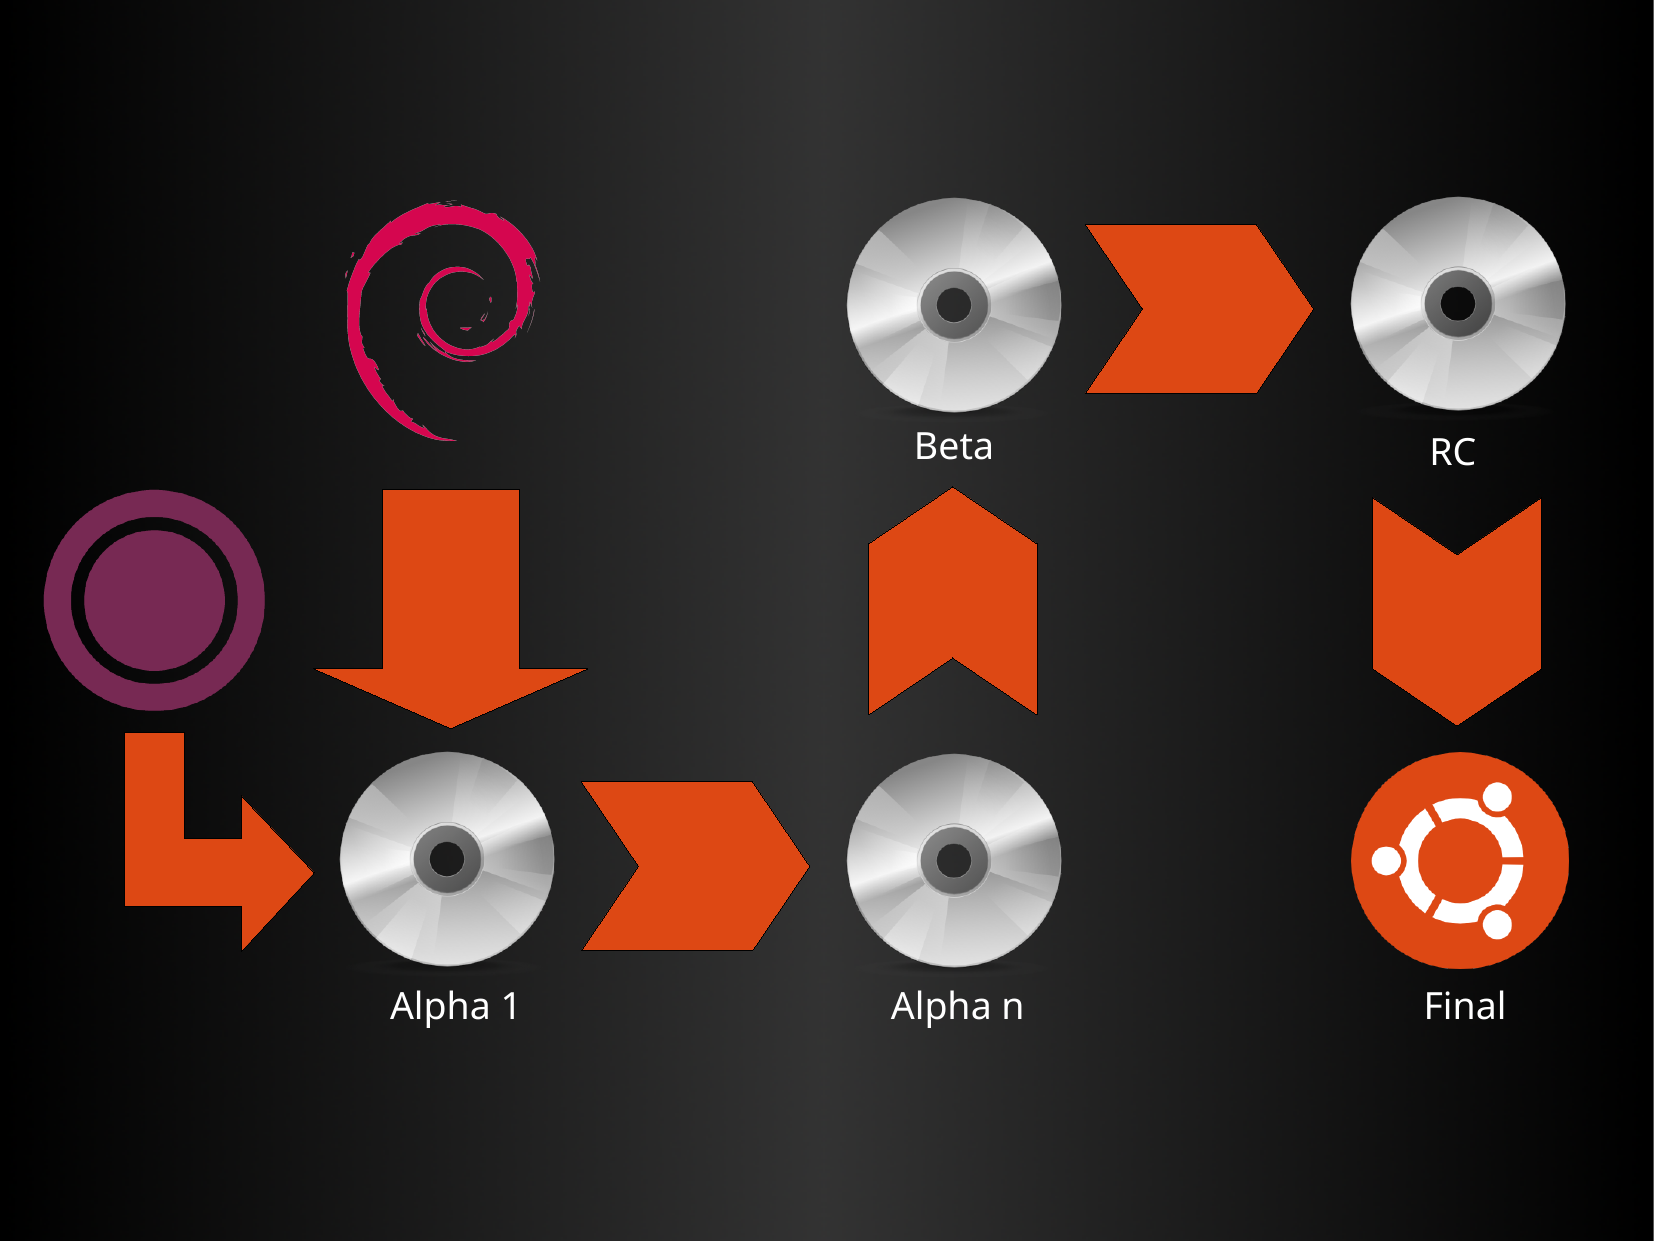

Beta
RC
Alpha 1
Alpha n
Final